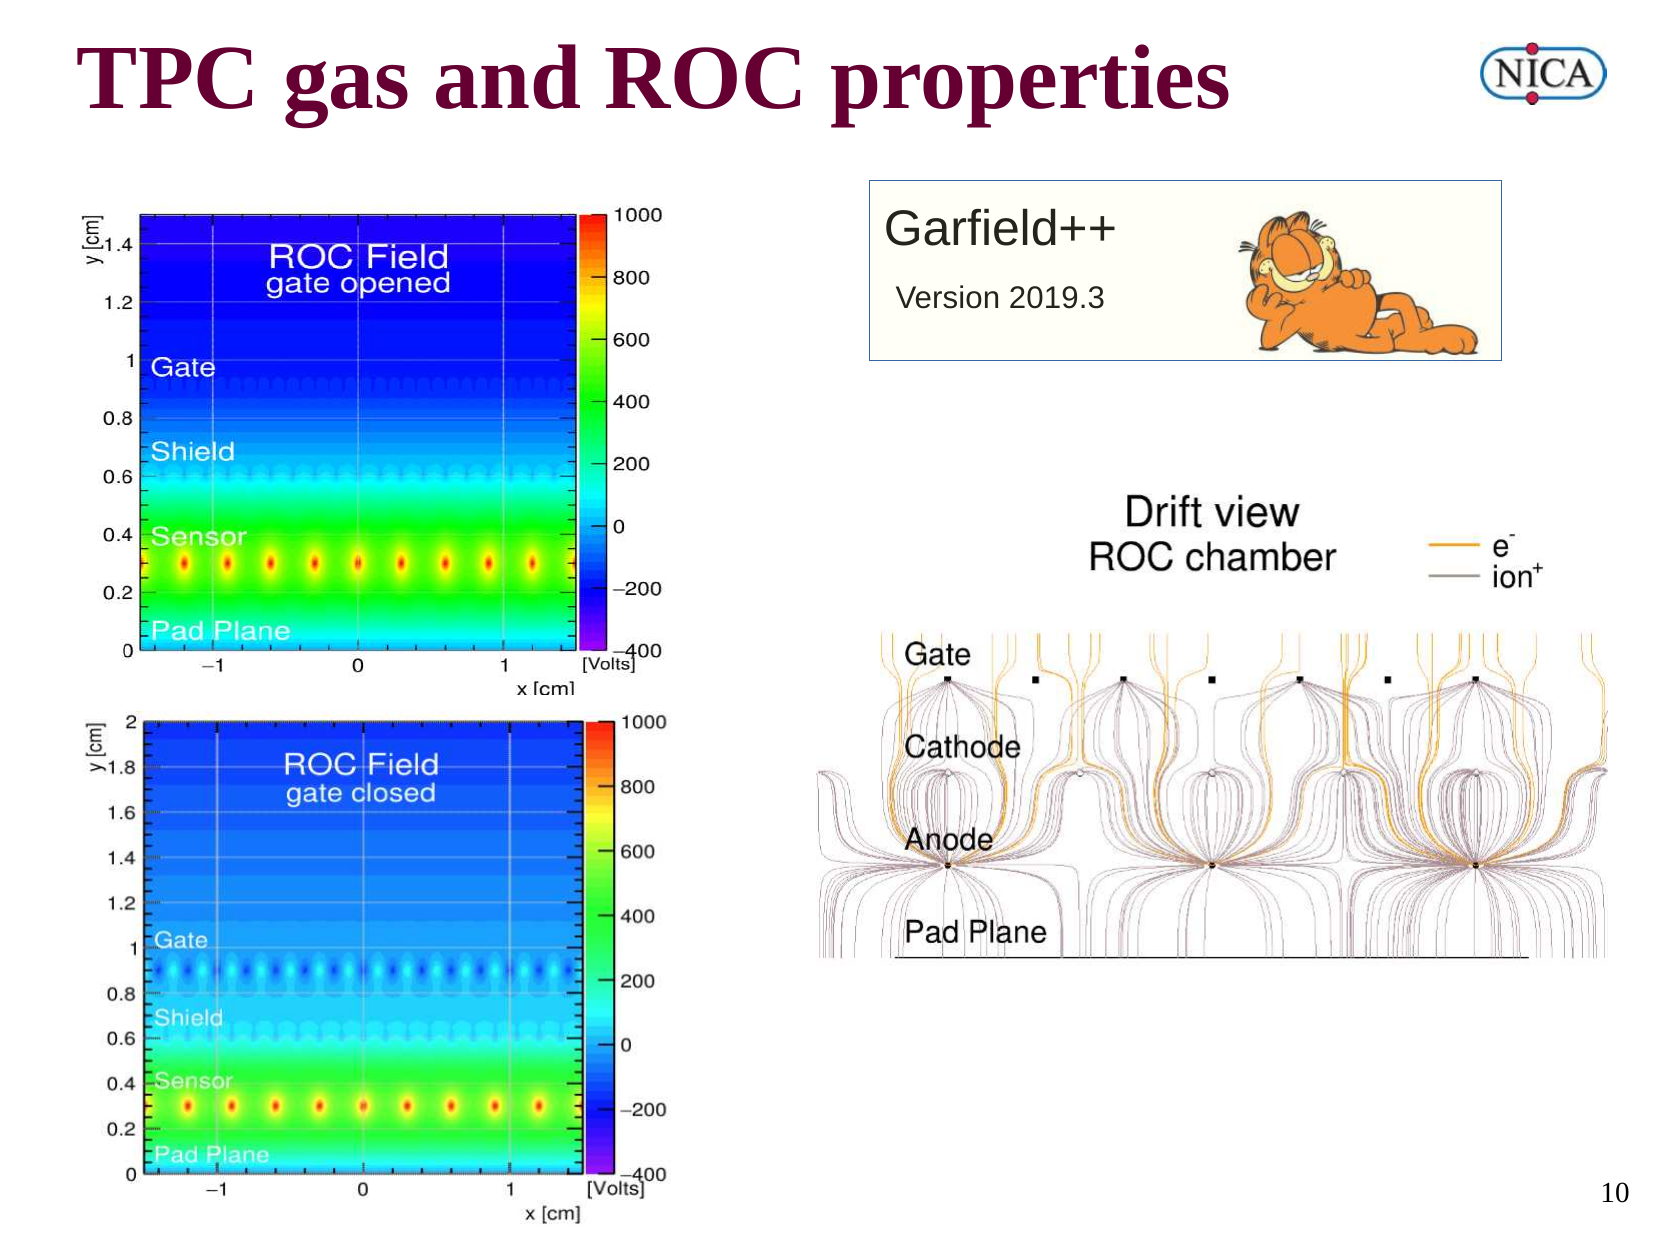

# TPC gas and ROC properties
Garfield++
Version 2019.3
10